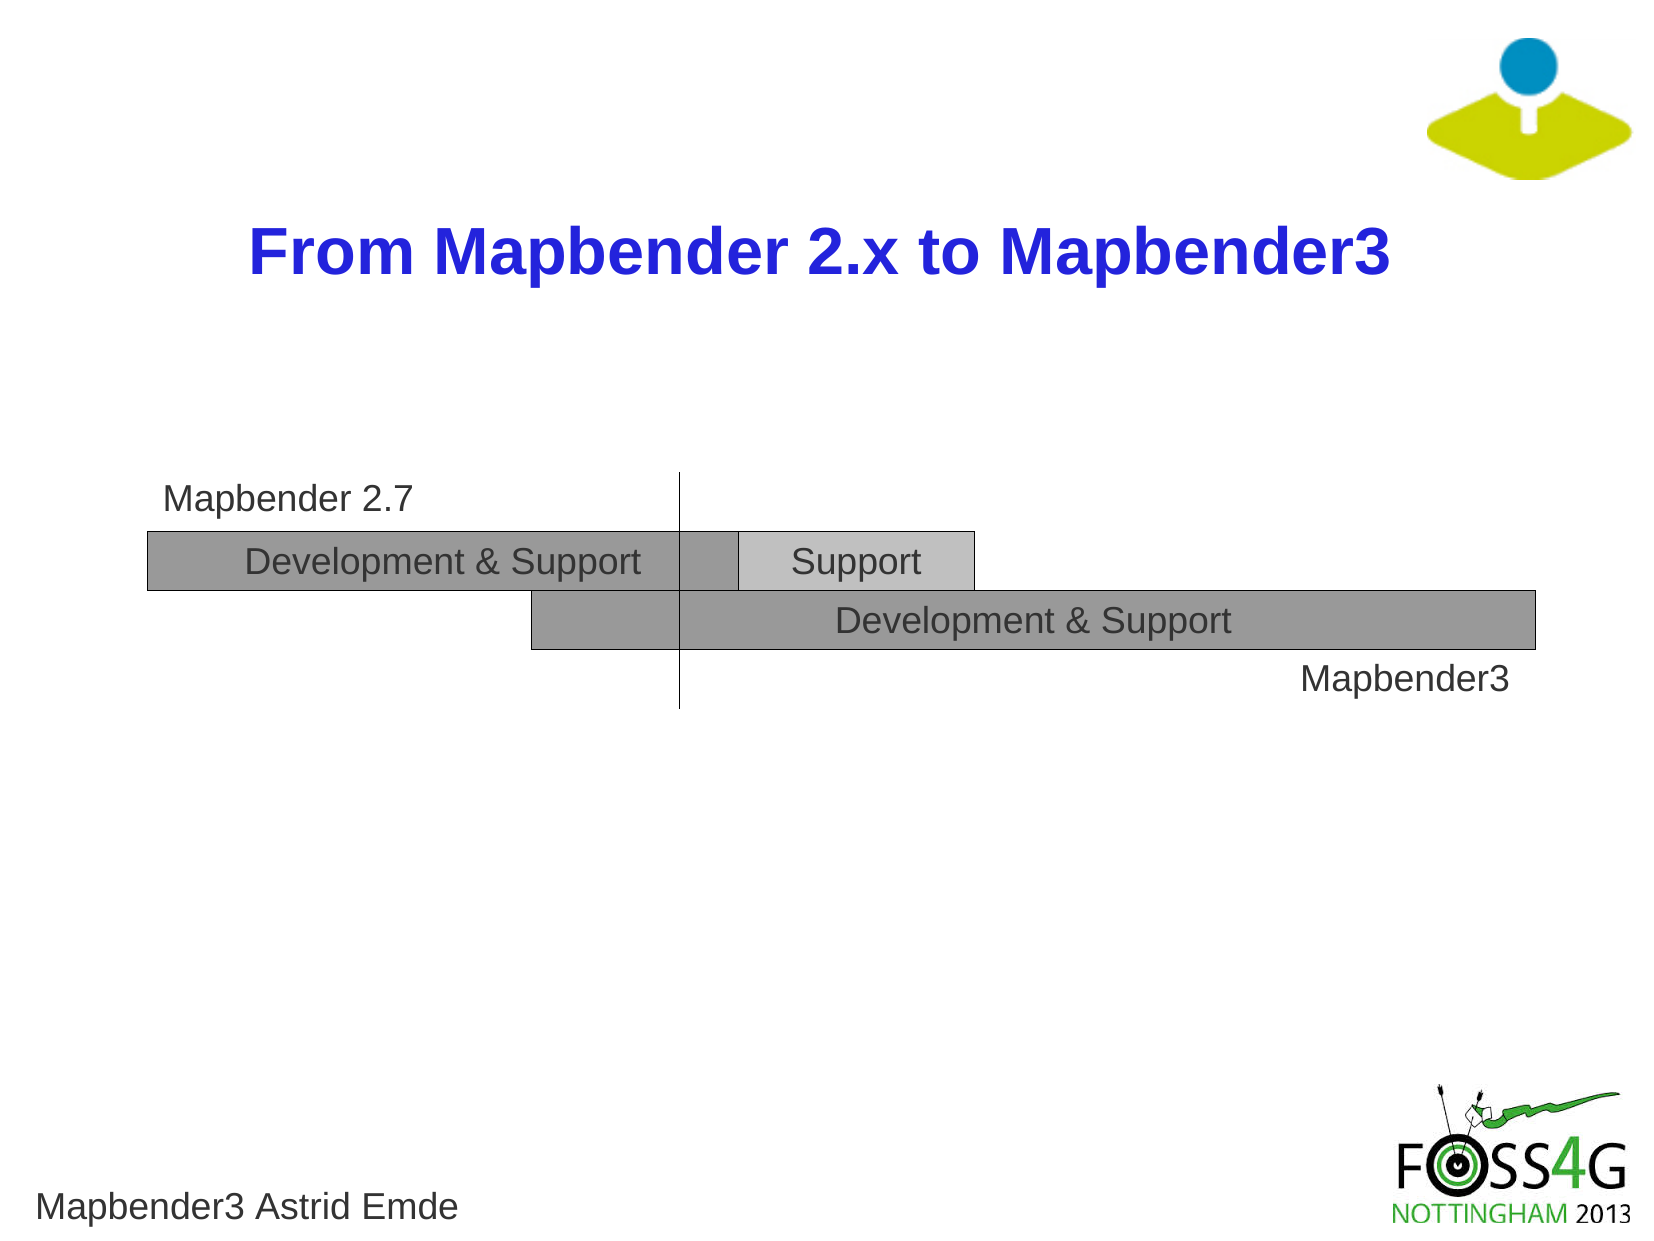

# From Mapbender 2.x to Mapbender3
Mapbender 2.7
Development & Support
Support
Development & Support
Mapbender3